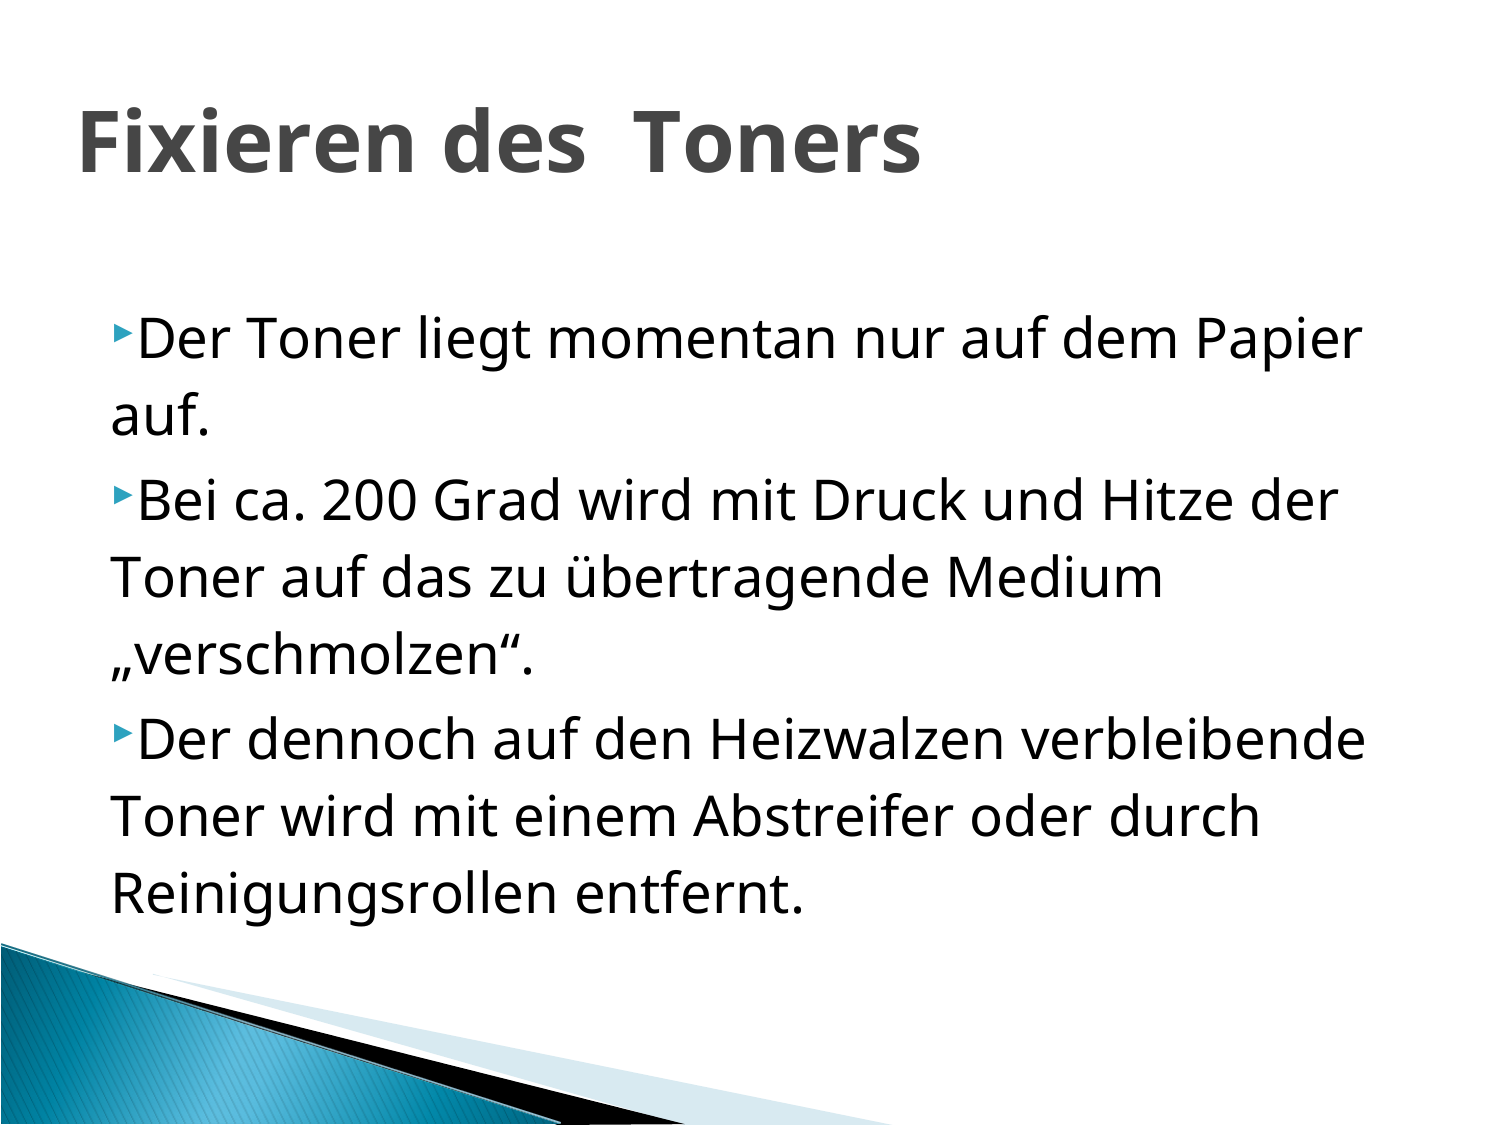

# Fixieren des Toners
Der Toner liegt momentan nur auf dem Papier auf.
Bei ca. 200 Grad wird mit Druck und Hitze der Toner auf das zu übertragende Medium „verschmolzen“.
Der dennoch auf den Heizwalzen verbleibende Toner wird mit einem Abstreifer oder durch Reinigungsrollen entfernt.